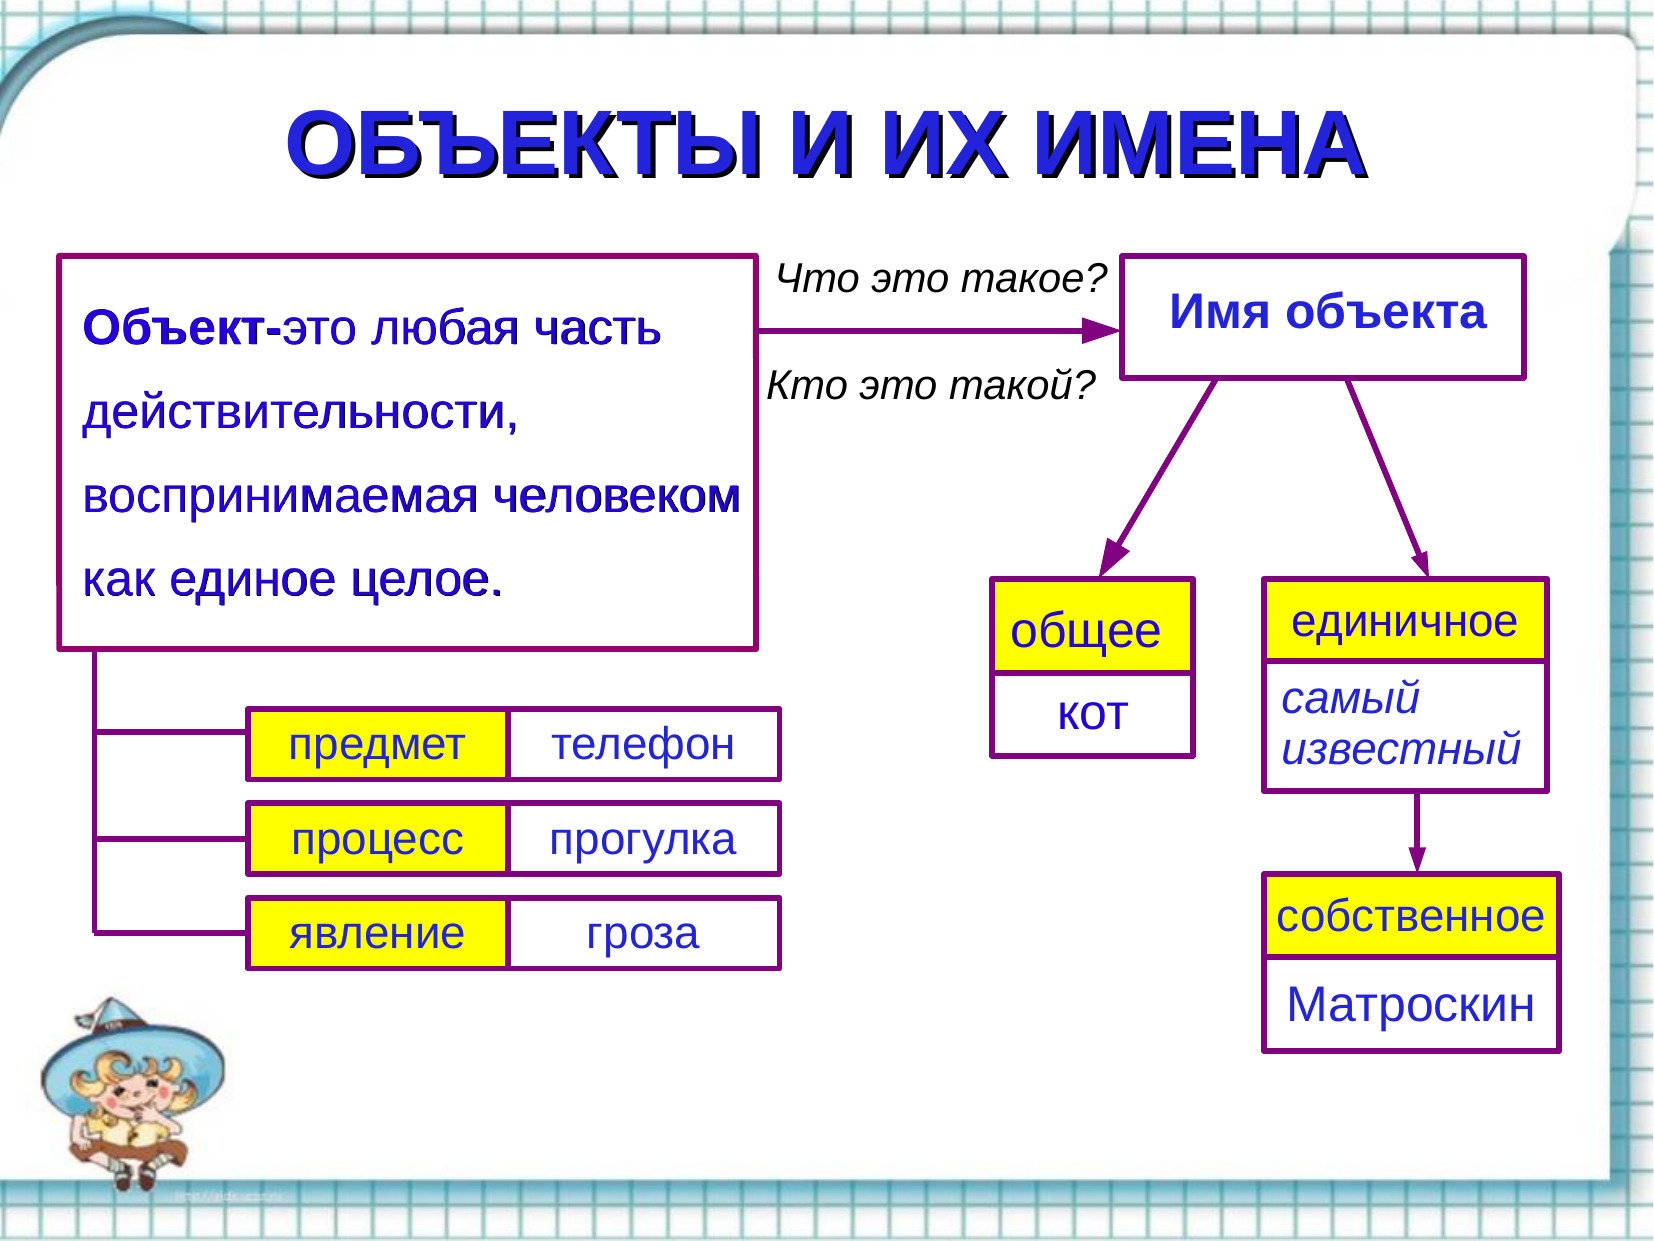

# ОБЪЕКТЫ И ИХ ИМЕНА
Что это такое?
Имя объекта
Объект-это любая часть действительности, воспринимаемая человеком как единое целое.
Кто это такой?
единичное
общее
самый известный
кот
предмет
телефон
процесс
прогулка
собственное
явление
гроза
Матроскин